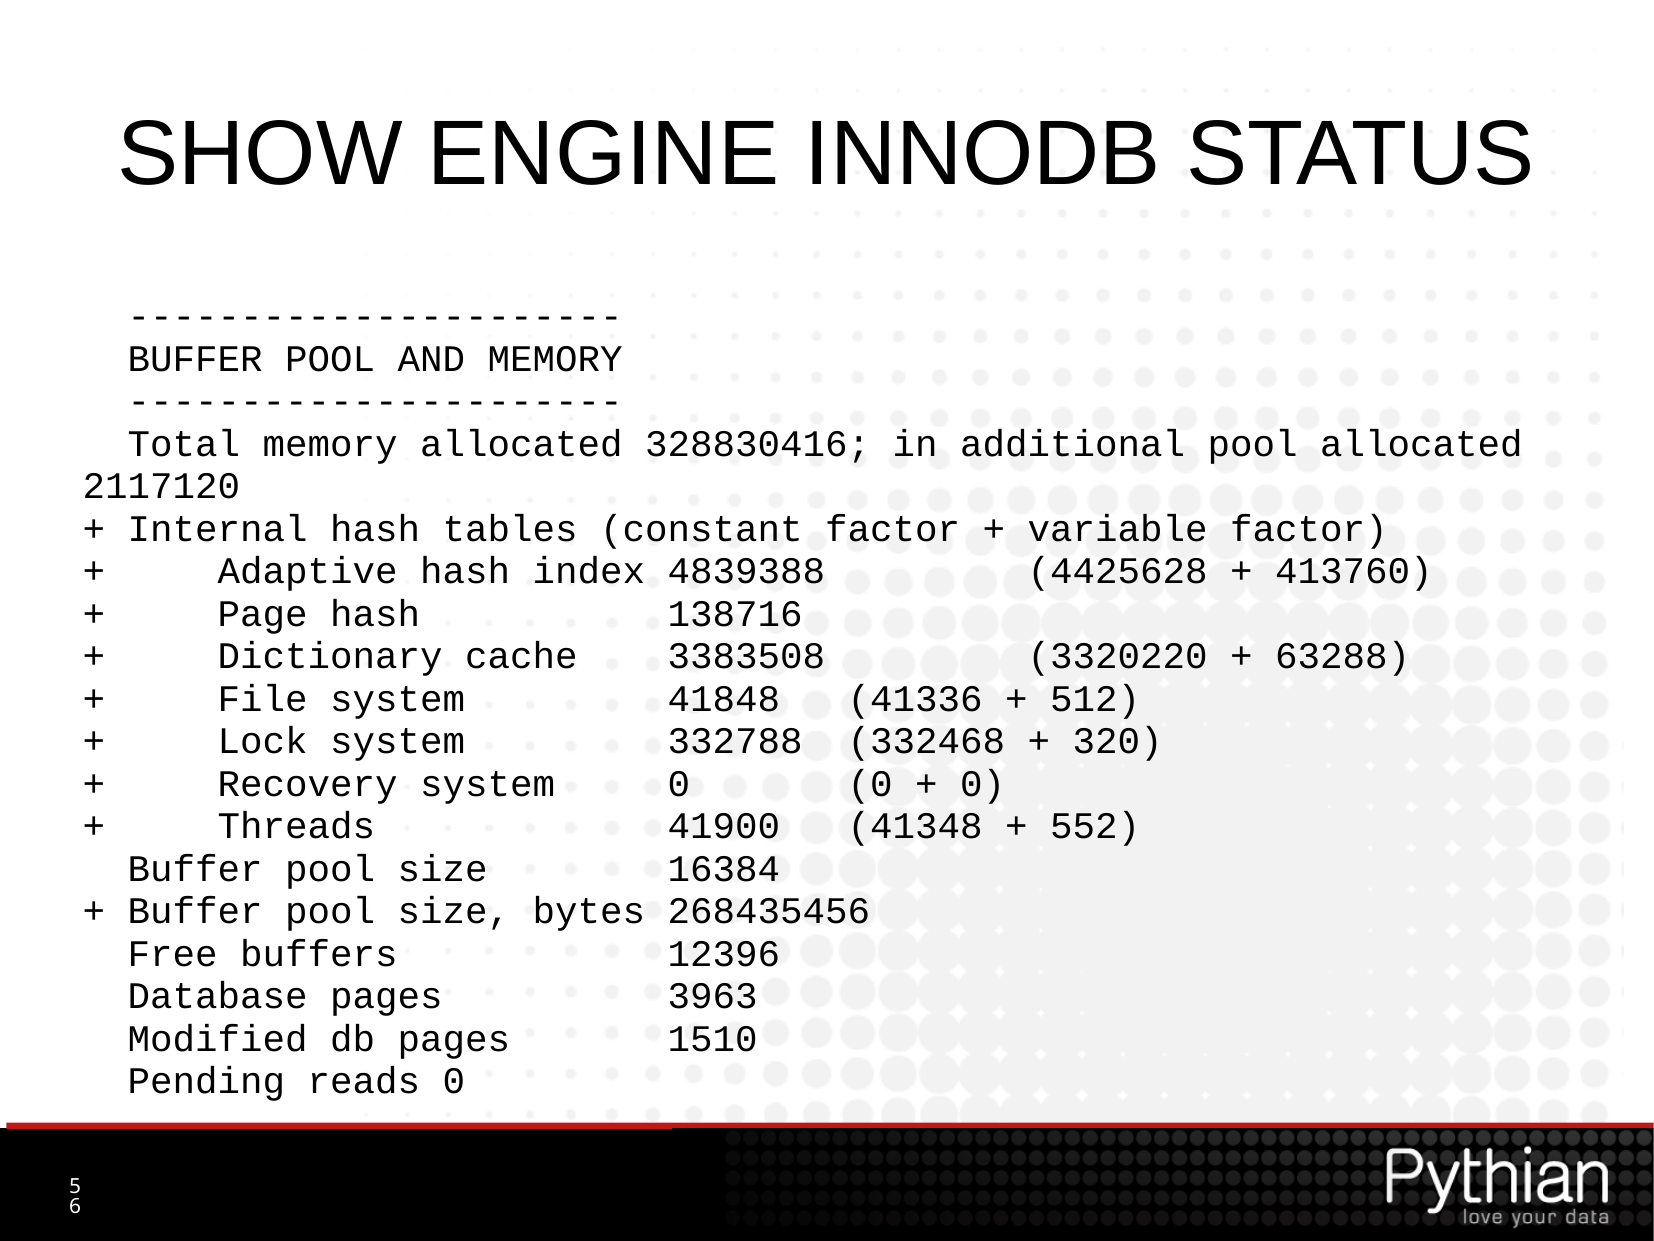

# SHOW ENGINE INNODB STATUS
 ----------------------
 BUFFER POOL AND MEMORY
 ----------------------
 Total memory allocated 328830416; in additional pool allocated 2117120
+ Internal hash tables (constant factor + variable factor)
+ Adaptive hash index 4839388 (4425628 + 413760)
+ Page hash 138716
+ Dictionary cache 3383508 (3320220 + 63288)
+ File system 41848 (41336 + 512)
+ Lock system 332788 (332468 + 320)
+ Recovery system 0 (0 + 0)
+ Threads 41900 (41348 + 552)
 Buffer pool size 16384
+ Buffer pool size, bytes 268435456
 Free buffers 12396
 Database pages 3963
 Modified db pages 1510
 Pending reads 0